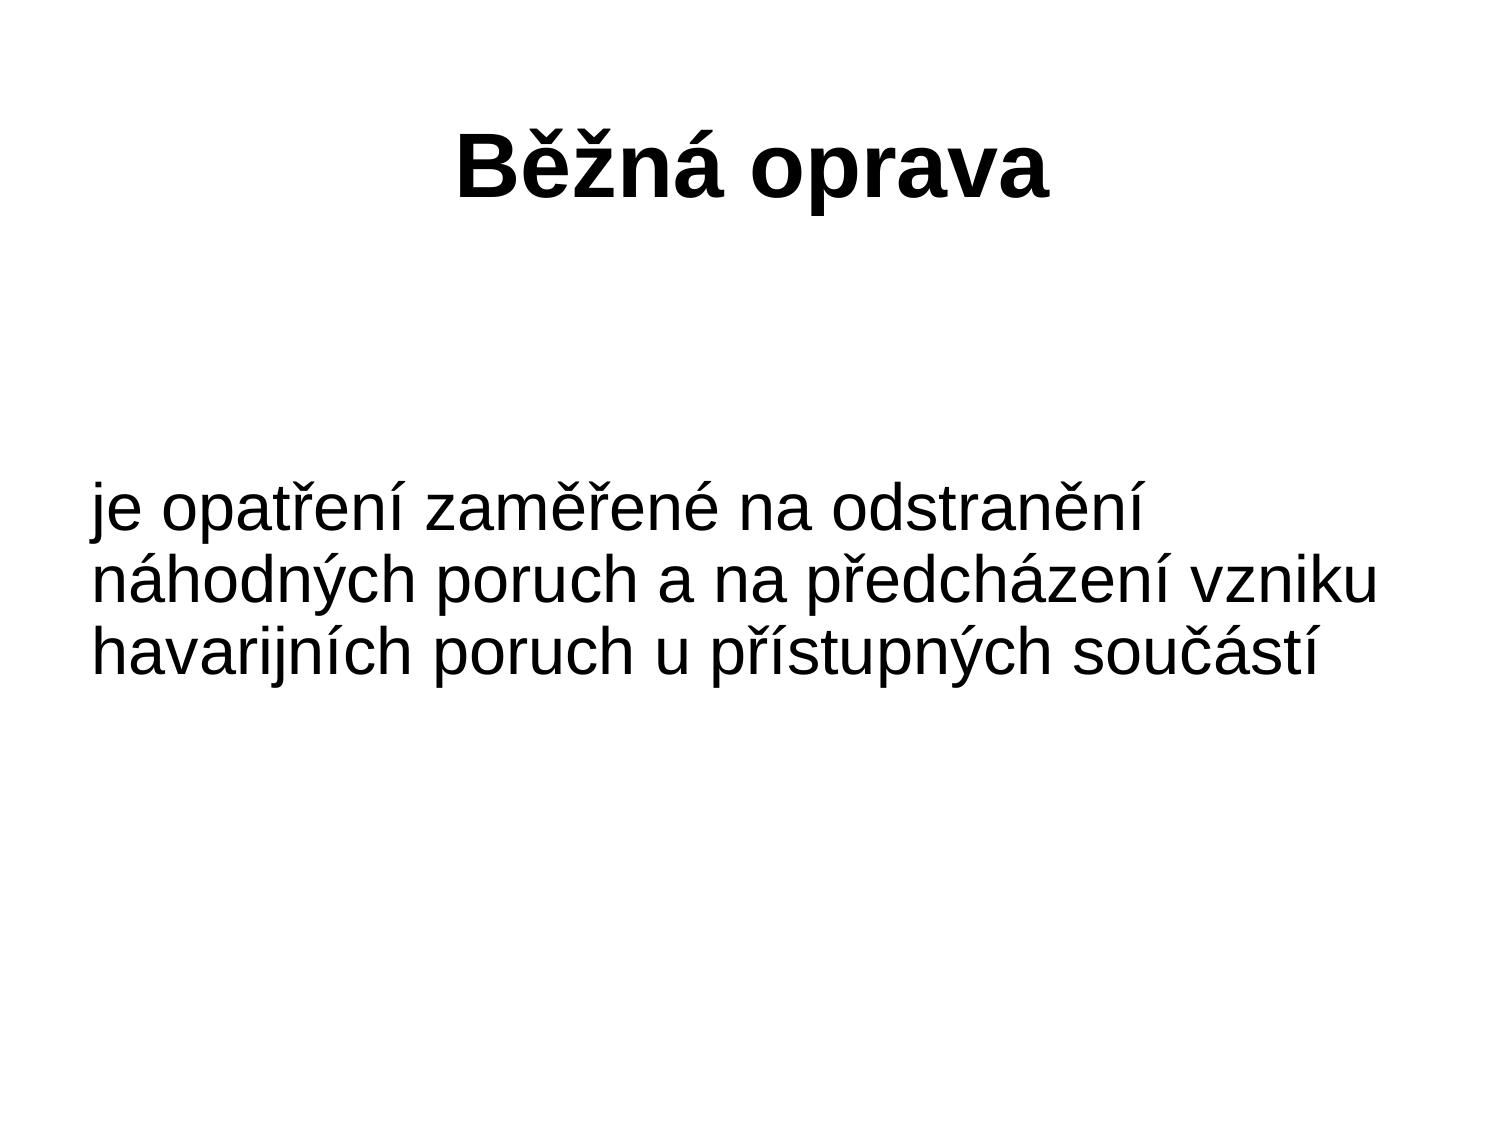

# Běžná oprava
je opatření zaměřené na odstranění náhodných poruch a na předcházení vzniku havarijních poruch u přístupných součástí